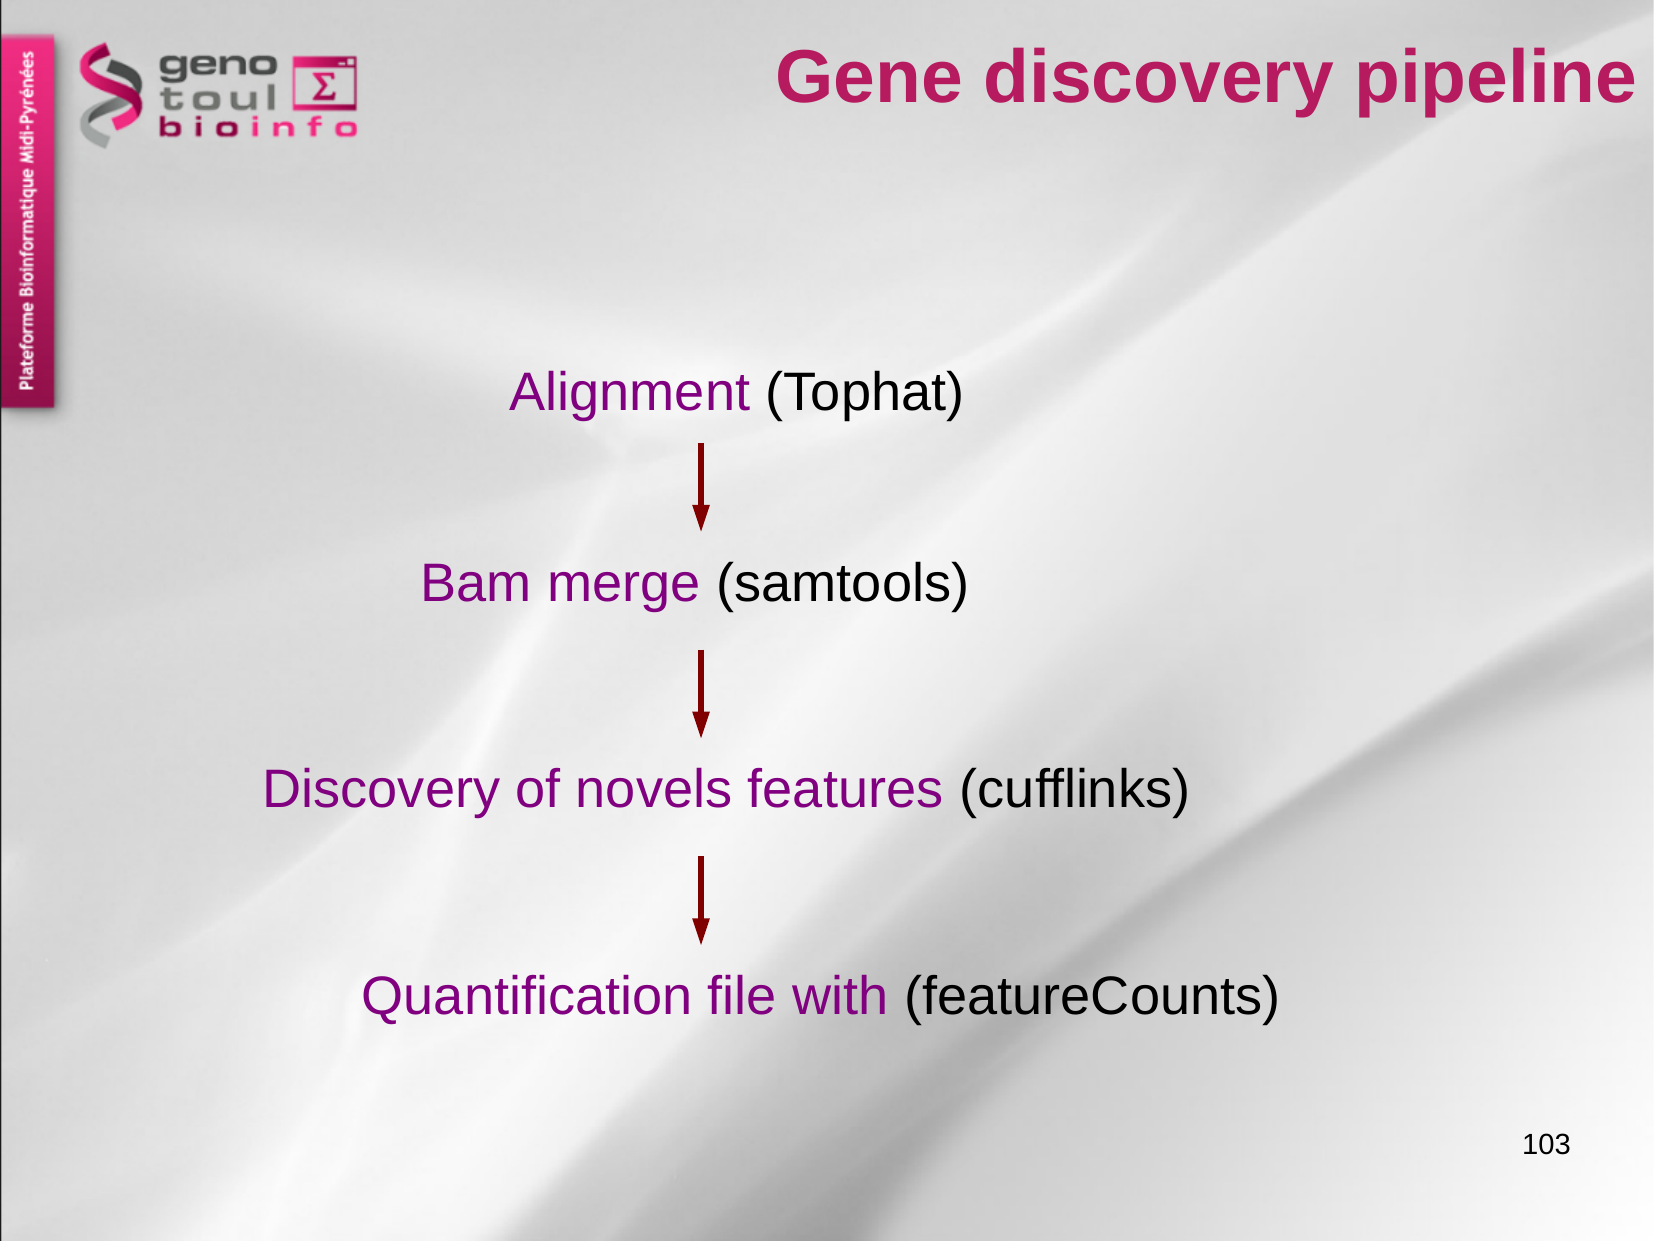

# Gene discovery pipeline
Alignment (Tophat)
Bam merge (samtools)
Discovery of novels features (cufflinks)
Quantification file with (featureCounts)